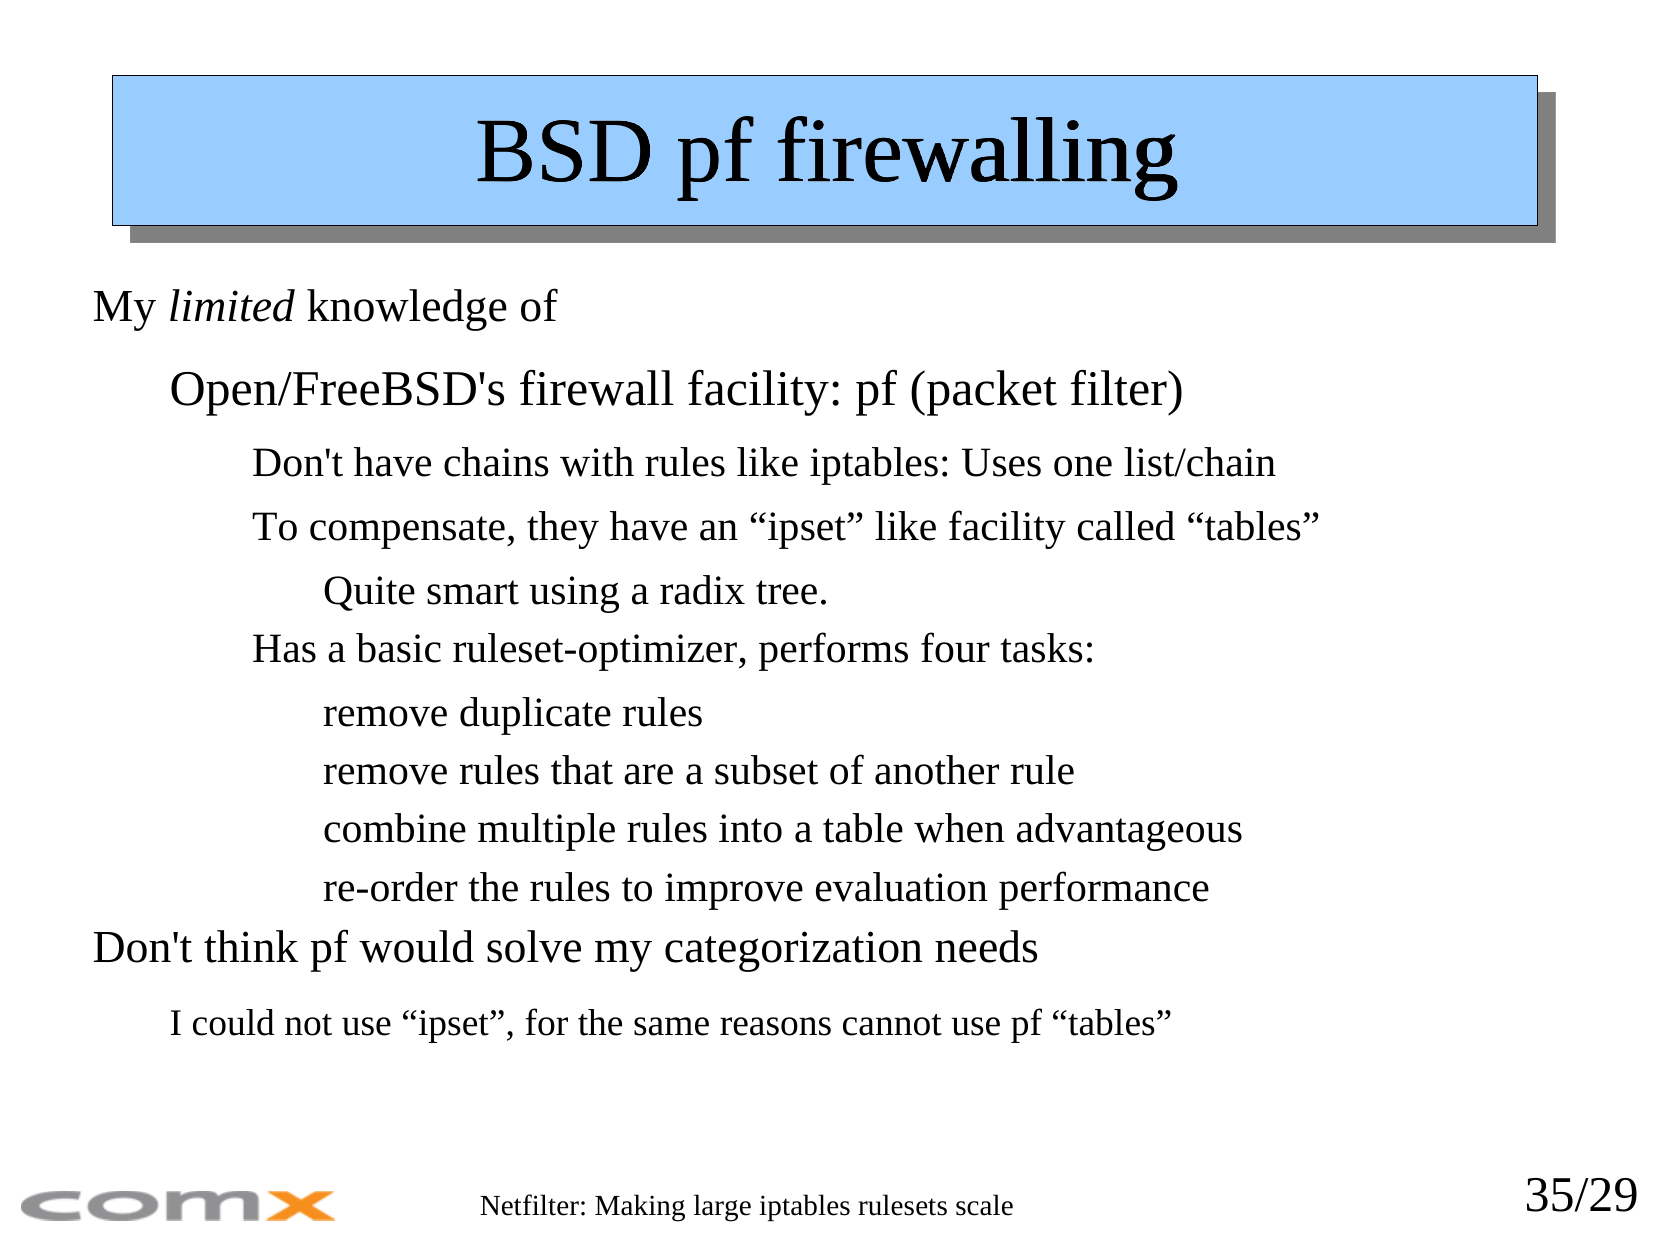

# BSD pf firewalling
My limited knowledge of
Open/FreeBSD's firewall facility: pf (packet filter)
Don't have chains with rules like iptables: Uses one list/chain
To compensate, they have an “ipset” like facility called “tables”
Quite smart using a radix tree.
Has a basic ruleset-optimizer, performs four tasks:
remove duplicate rules
remove rules that are a subset of another rule
combine multiple rules into a table when advantageous
re-order the rules to improve evaluation performance
Don't think pf would solve my categorization needs
I could not use “ipset”, for the same reasons cannot use pf “tables”